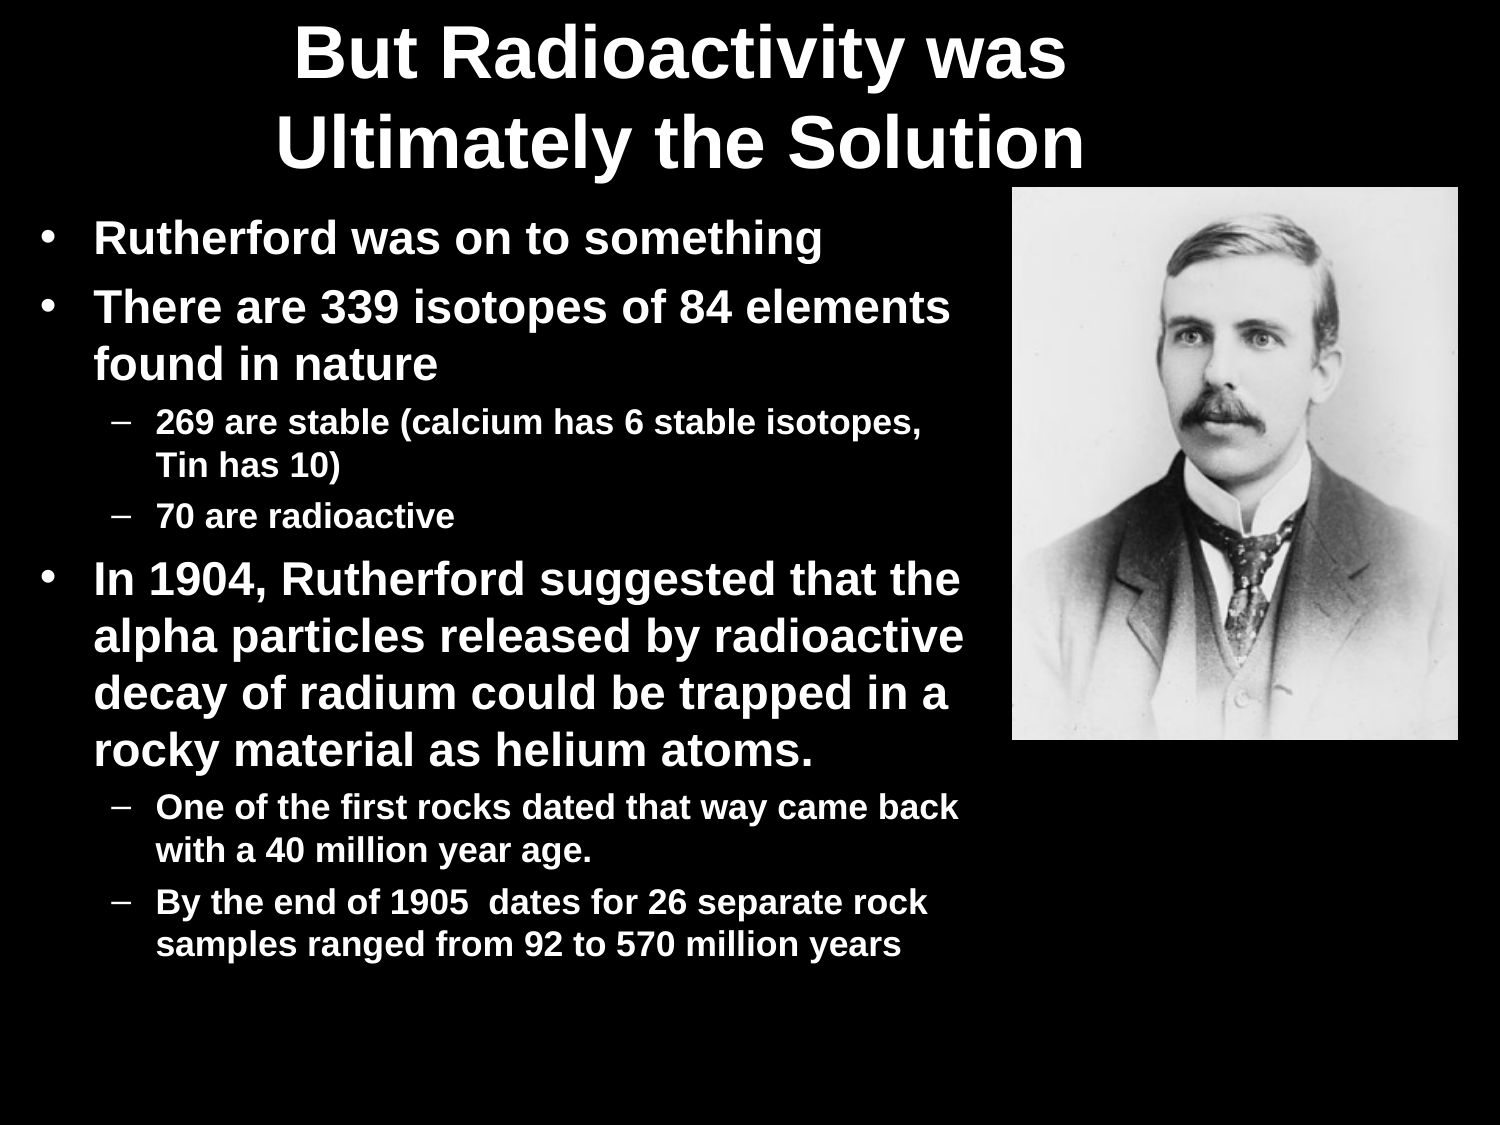

# But Radioactivity was Ultimately the Solution
Rutherford was on to something
There are 339 isotopes of 84 elements found in nature
269 are stable (calcium has 6 stable isotopes, Tin has 10)
70 are radioactive
In 1904, Rutherford suggested that the alpha particles released by radioactive decay of radium could be trapped in a rocky material as helium atoms.
One of the first rocks dated that way came back with a 40 million year age.
By the end of 1905 dates for 26 separate rock samples ranged from 92 to 570 million years